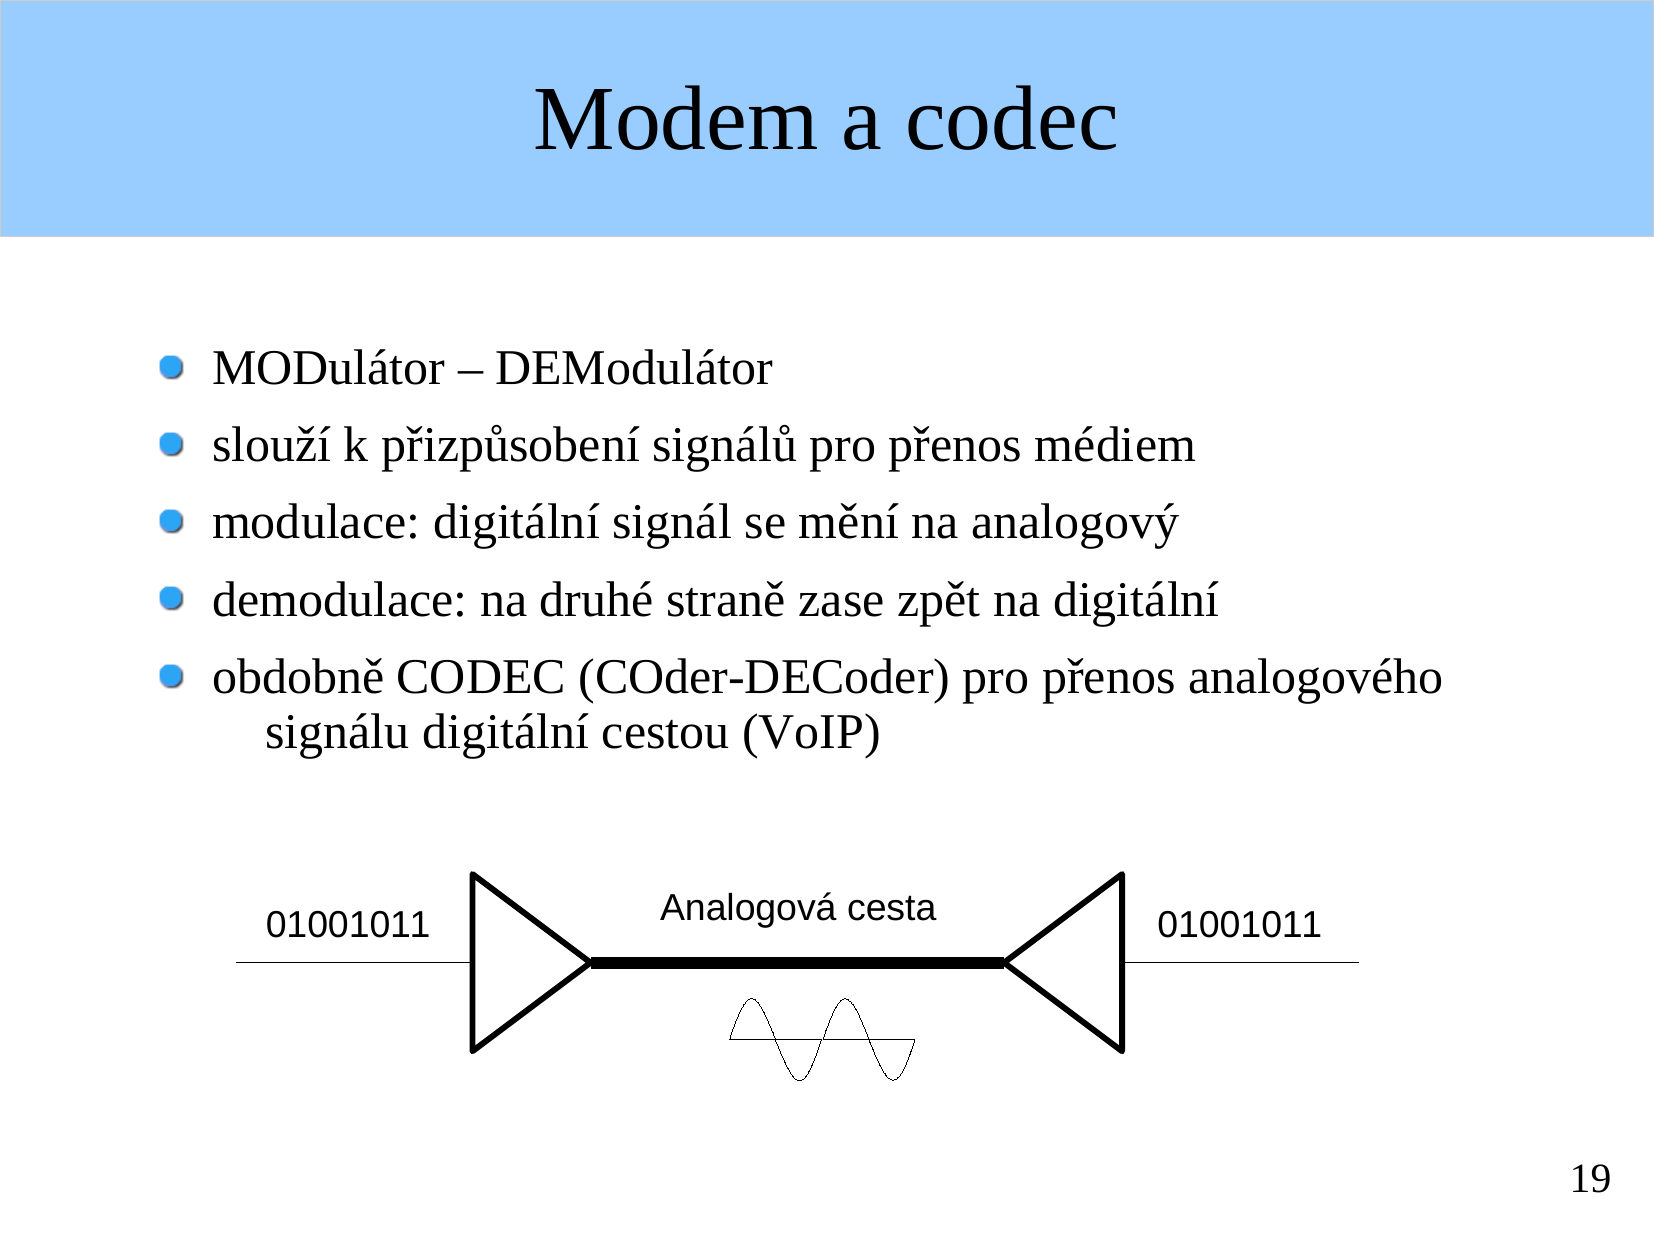

# Modem a codec
MODulátor – DEModulátor
slouží k přizpůsobení signálů pro přenos médiem
modulace: digitální signál se mění na analogový
demodulace: na druhé straně zase zpět na digitální
obdobně CODEC (COder-DECoder) pro přenos analogového signálu digitální cestou (VoIP)
Analogová cesta
01001011
01001011